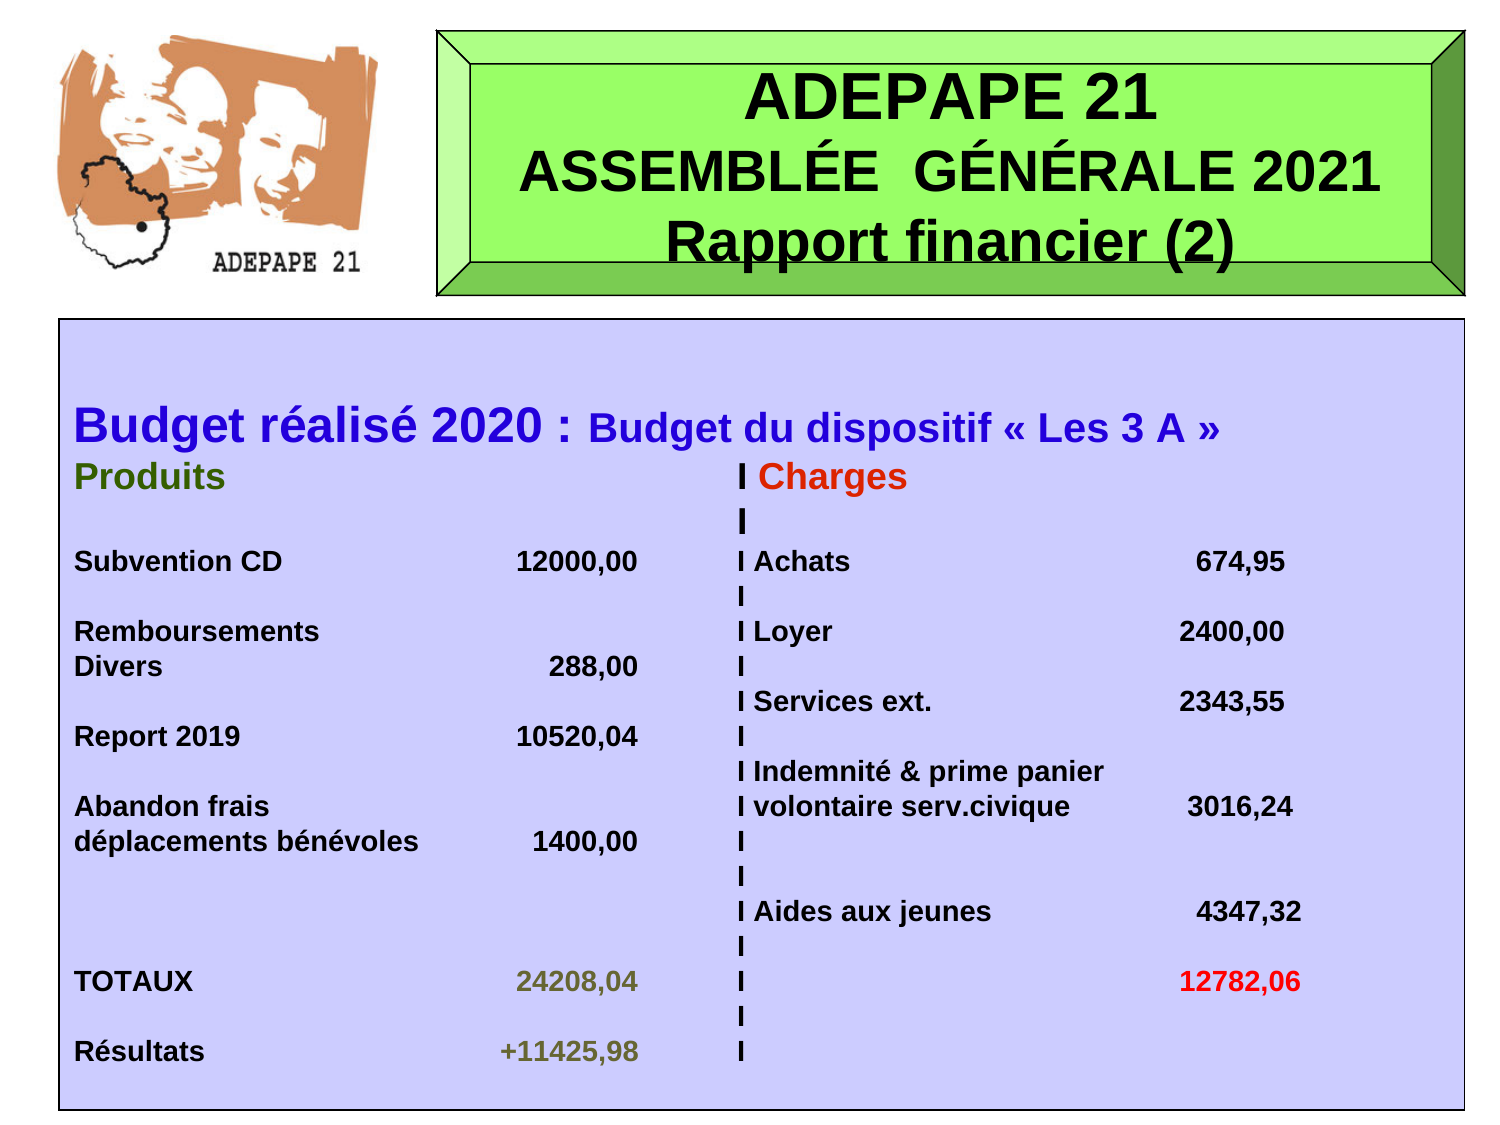

ADEPAPE 21
ASSEMBLÉE GÉNÉRALE 2021
Rapport financier (2)
Budget réalisé 2020 : Budget du dispositif « Les 3 A »
Produits							I Charges
									I																			I
Subvention CD				12000,00		I Achats			 	 	 674,95
									I
Remboursements						I Loyer			 	 	2400,00
Divers 					 288,00		I
									I Services ext. 		2343,55
Report 2019 		 		10520,04		I
			 						I Indemnité & prime panier
Abandon frais 							I volontaire serv.civique		 3016,24
déplacements bénévoles		 1400,00	 	I
						 			I
									I Aides aux jeunes		 4347,32
									I
TOTAUX		 		24208,04		I 						12782,06
									I
Résultats			 	 +11425,98 	I